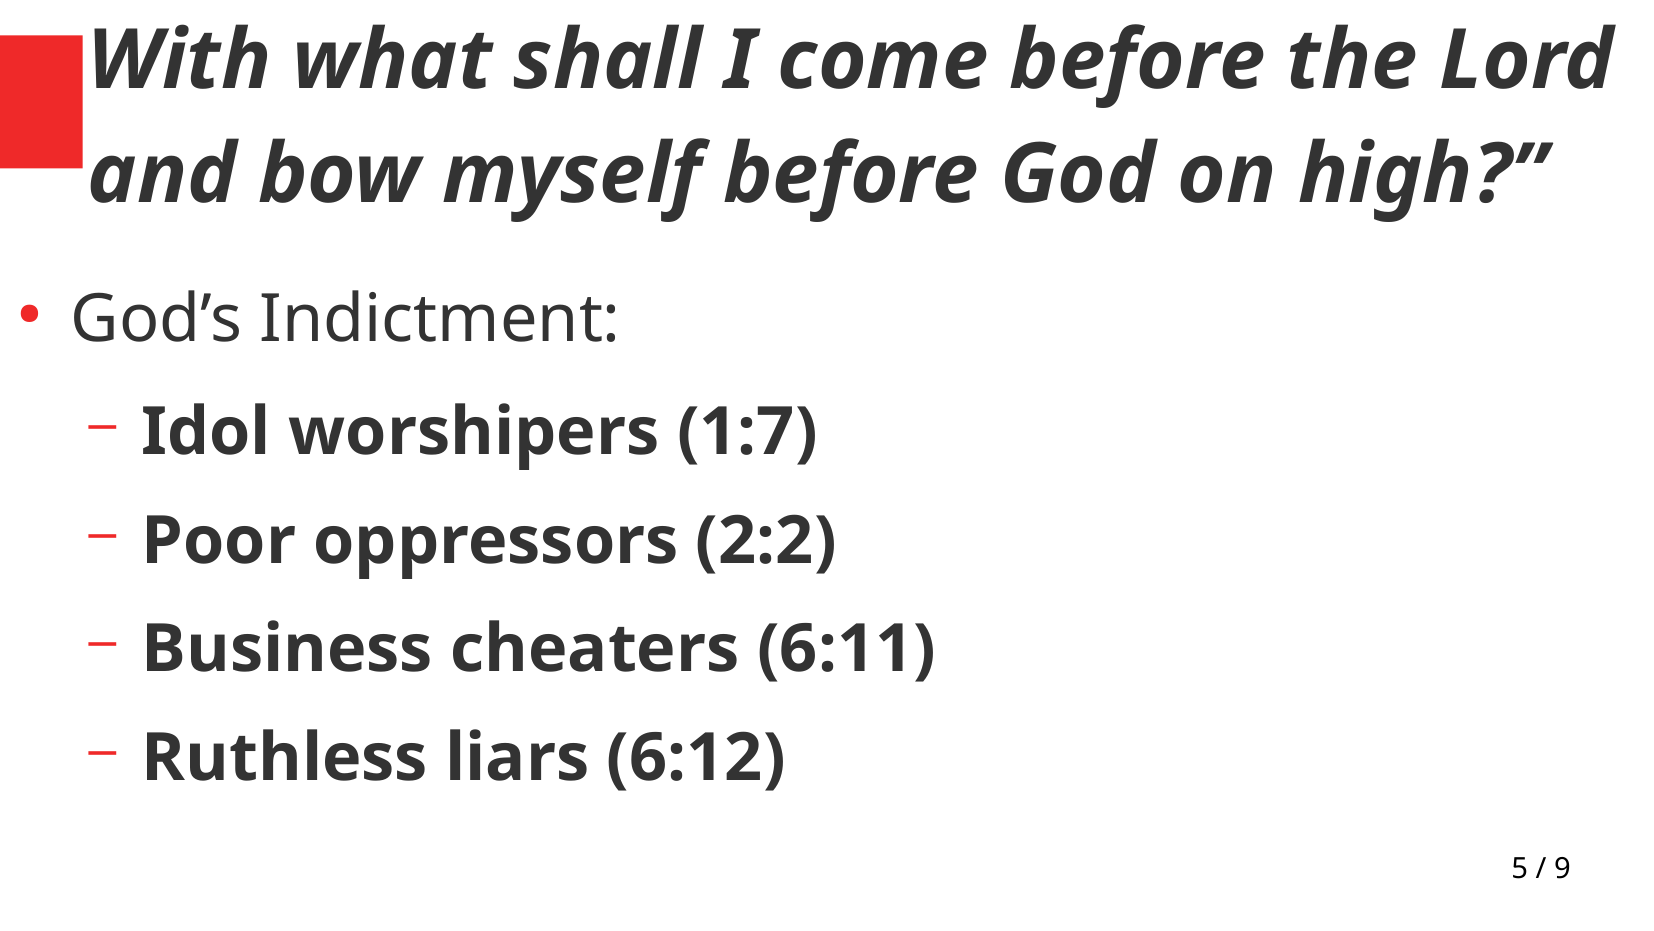

# With what shall I come before the Lord and bow myself before God on high?”
God’s Indictment:
Idol worshipers (1:7)
Poor oppressors (2:2)
Business cheaters (6:11)
Ruthless liars (6:12)
5